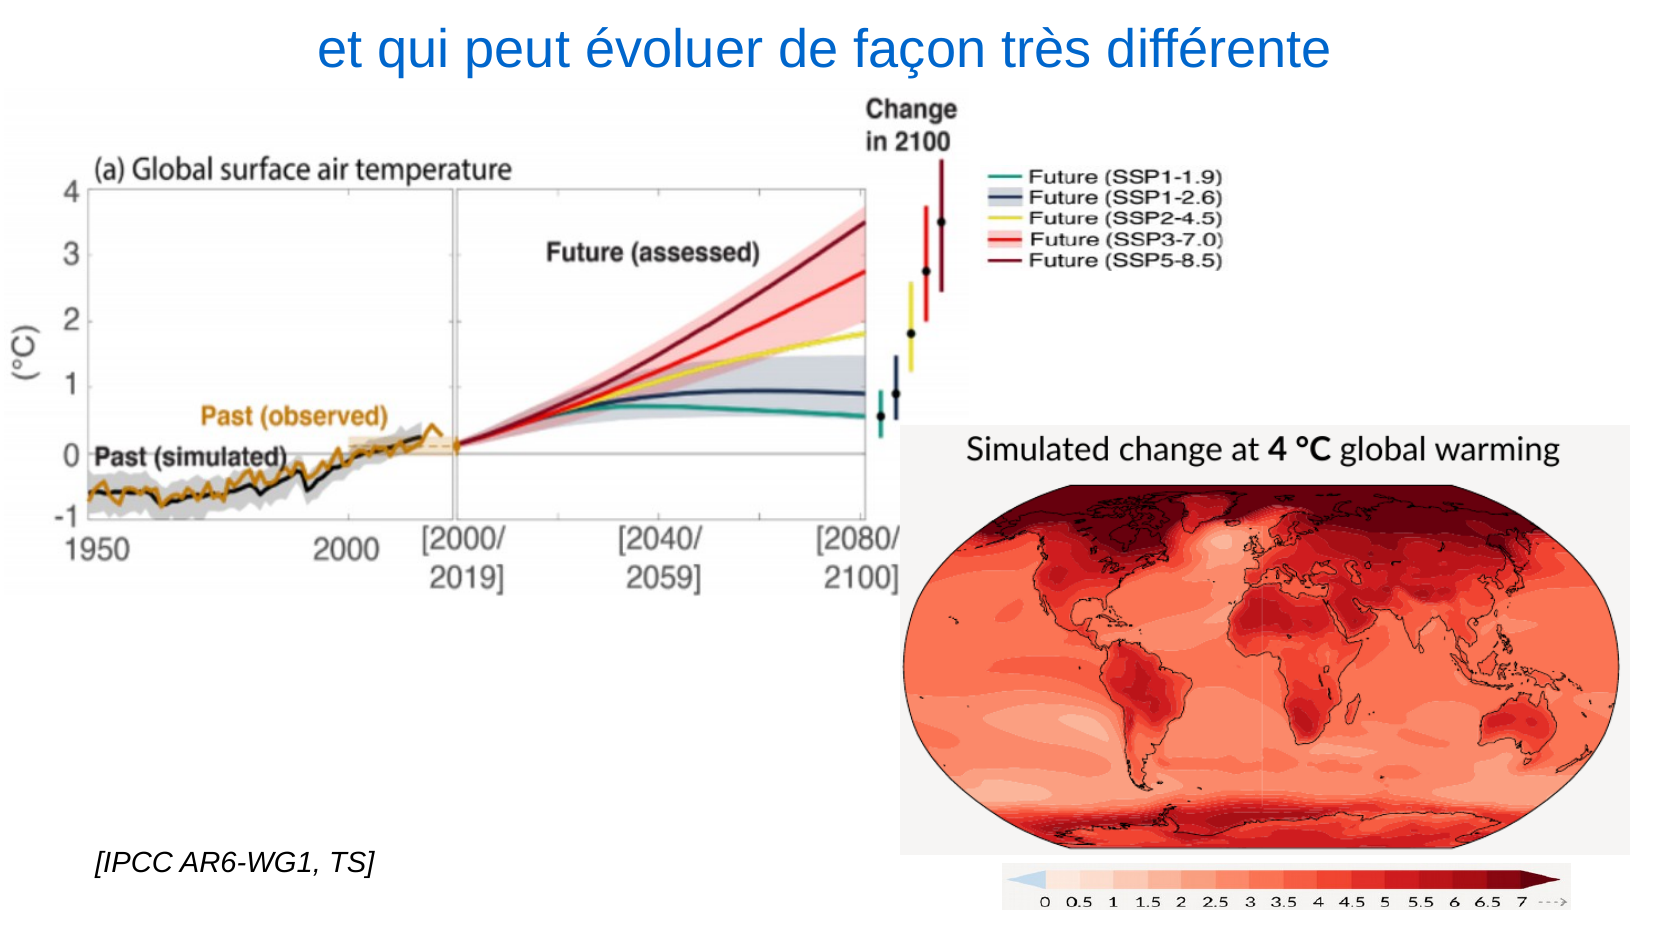

et qui peut évoluer de façon très différente
[IPCC AR6-WG1, TS]